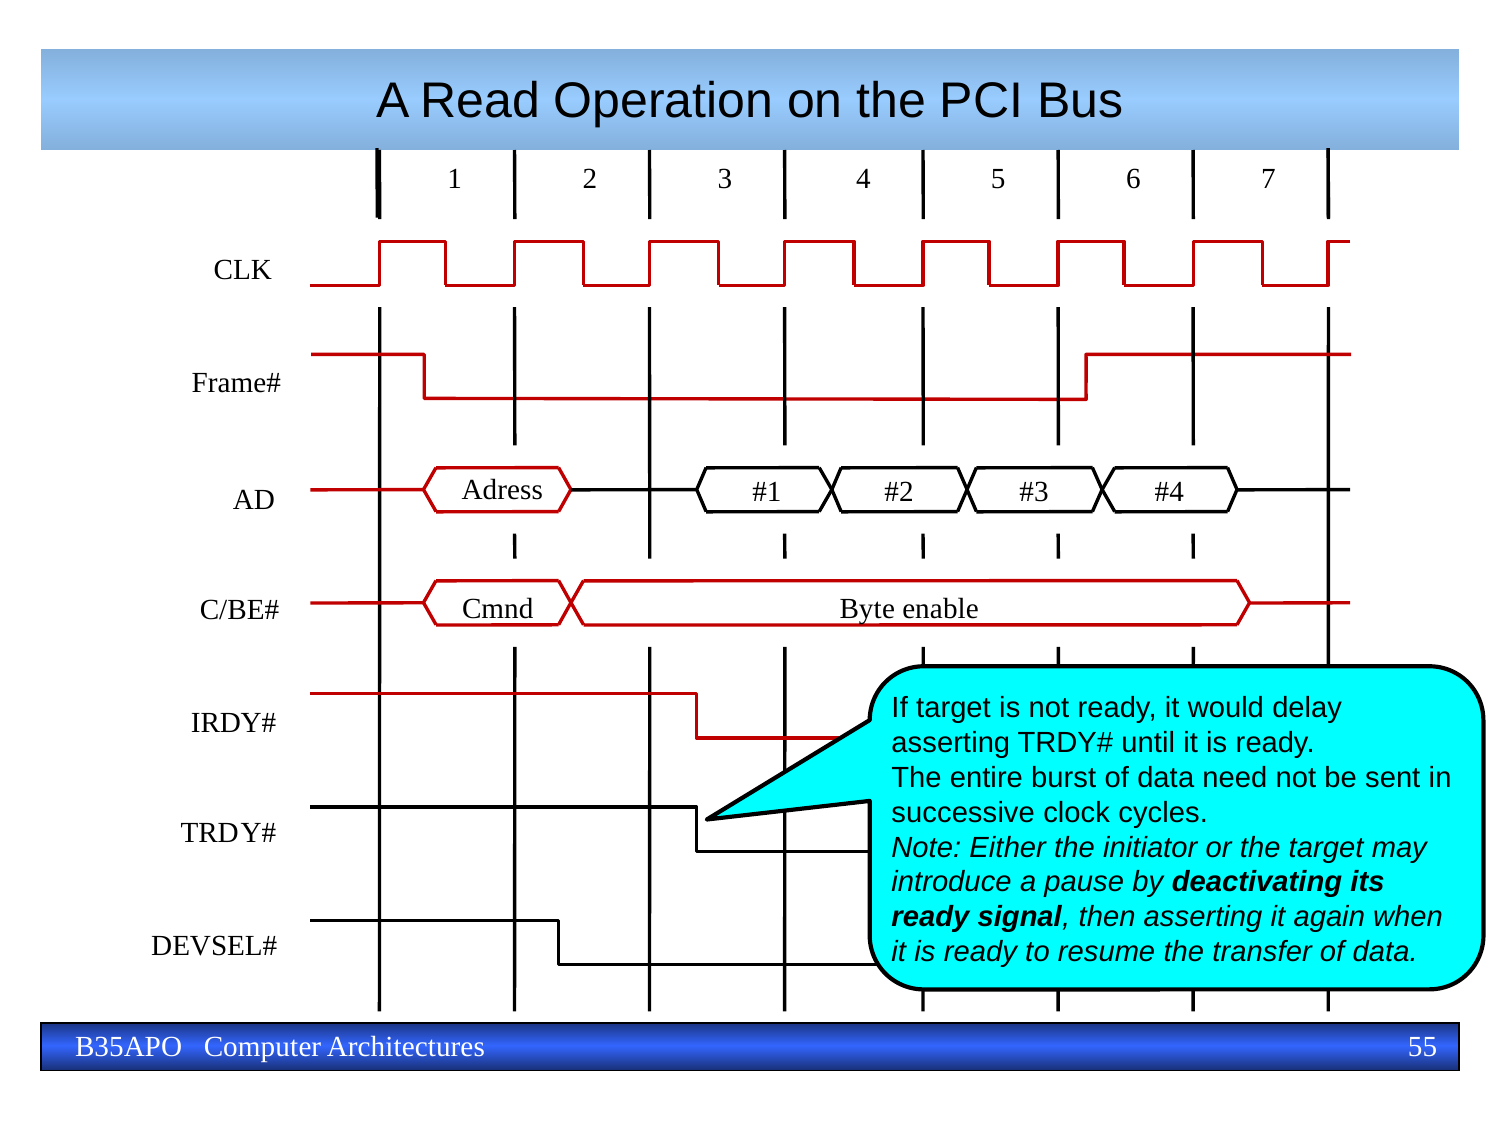

# A Read Operation on the PCI Bus
1
2
3
4
5
6
7
CLK
Frame#
Adress
#1
#2
#3
#4
AD
Cmnd
Byte enable
C/BE#
IRD
Y#
TRD
Y#
DEVSEL#
If target is not ready, it would delay asserting TRDY# until it is ready.
The entire burst of data need not be sent in successive clock cycles.
Note: Either the initiator or the target may introduce a pause by deactivating its ready signal, then asserting it again when it is ready to resume the transfer of data.
B35APO Computer Architectures
55